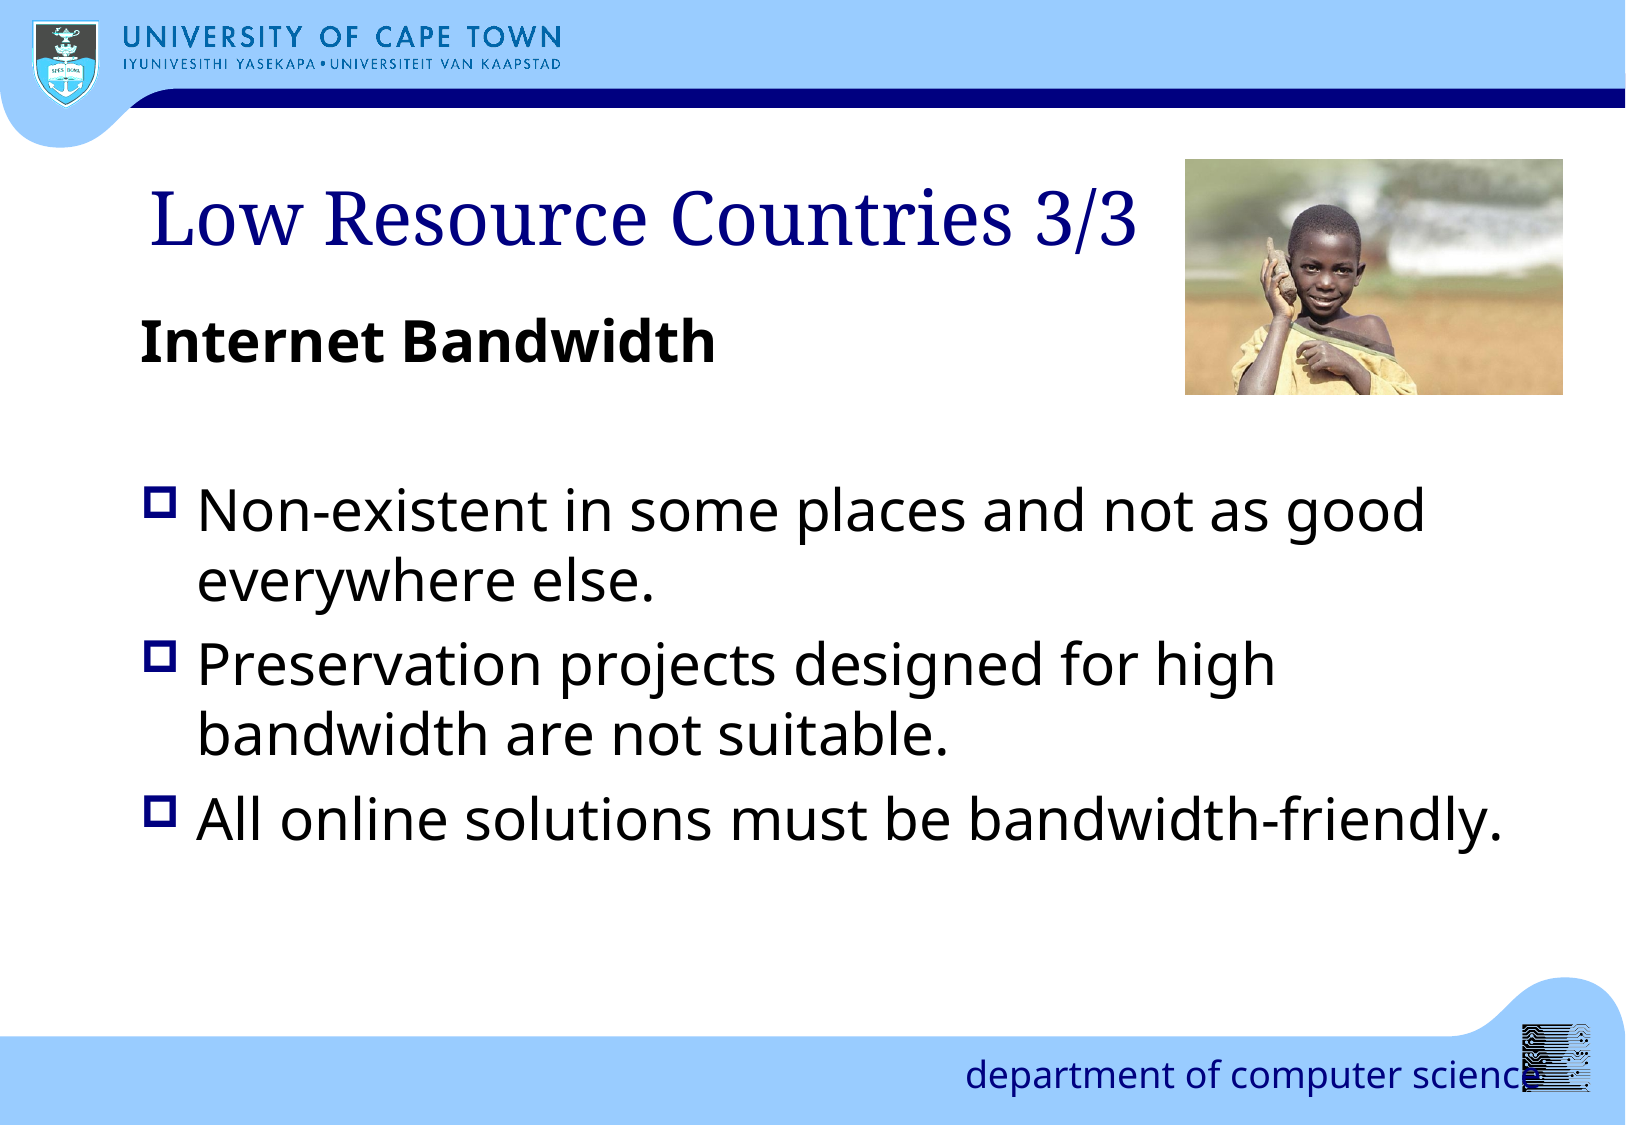

# Low Resource Countries 3/3
Internet Bandwidth
Non-existent in some places and not as good everywhere else.
Preservation projects designed for high bandwidth are not suitable.
All online solutions must be bandwidth-friendly.